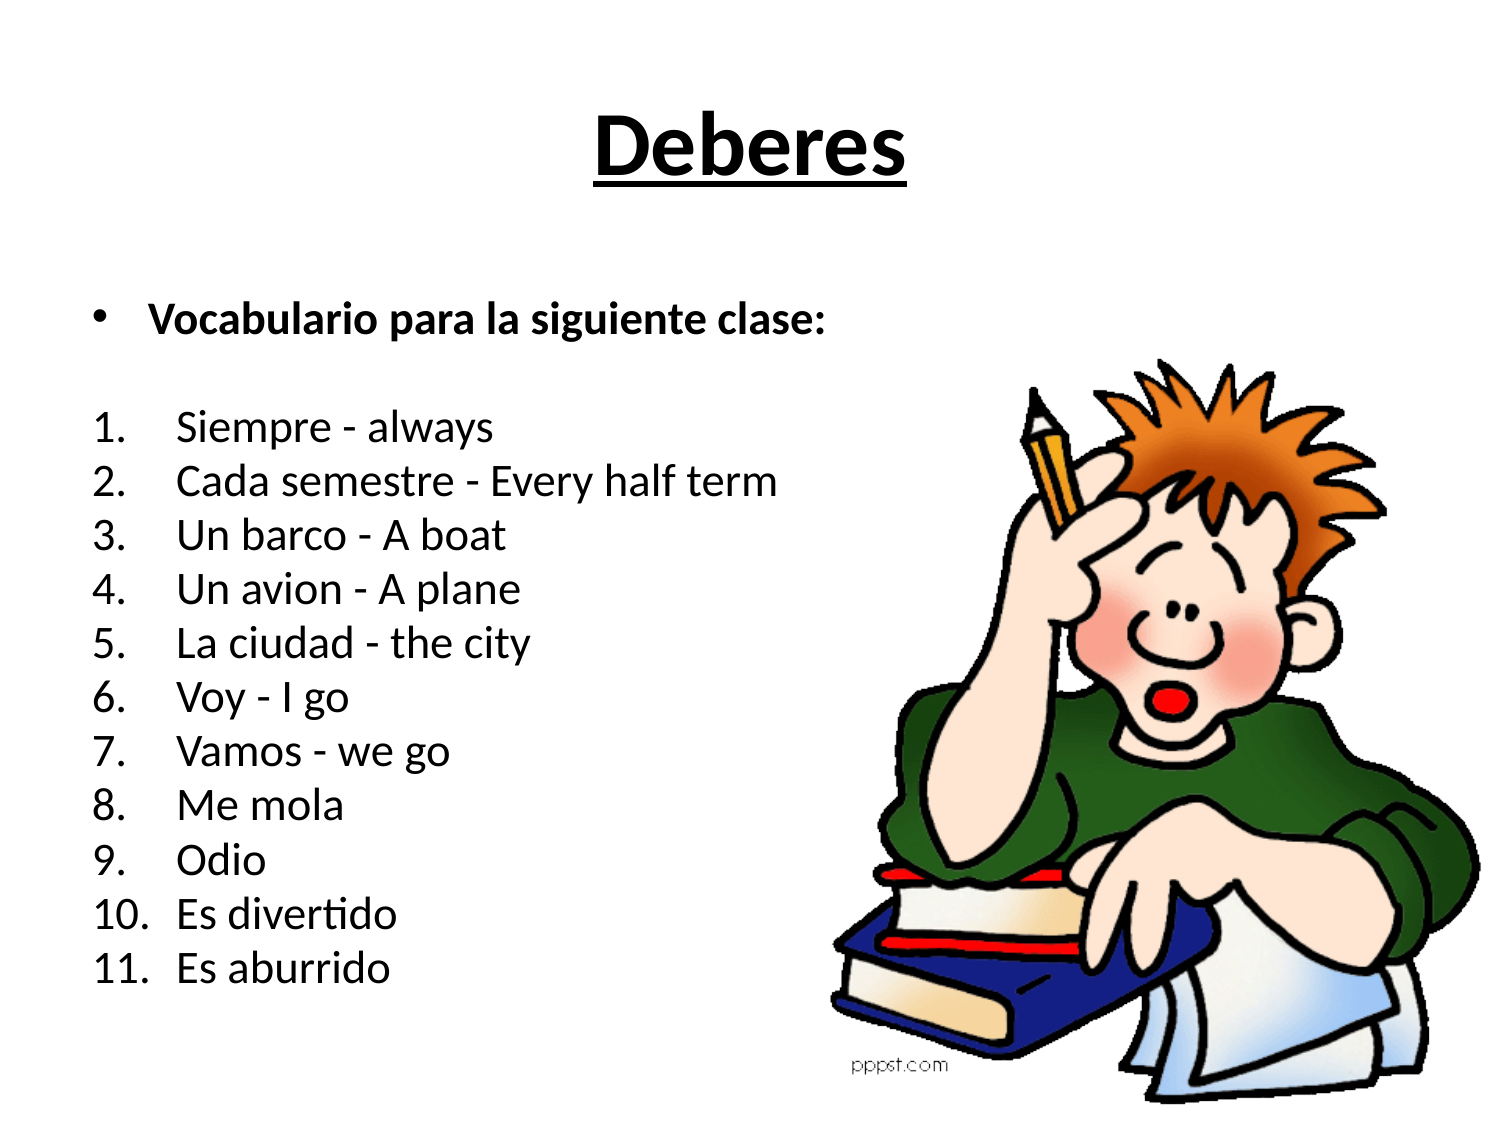

# Deberes
Vocabulario para la siguiente clase:
Siempre - always
Cada semestre - Every half term
Un barco - A boat
Un avion - A plane
La ciudad - the city
Voy - I go
Vamos - we go
Me mola
Odio
Es divertido
Es aburrido